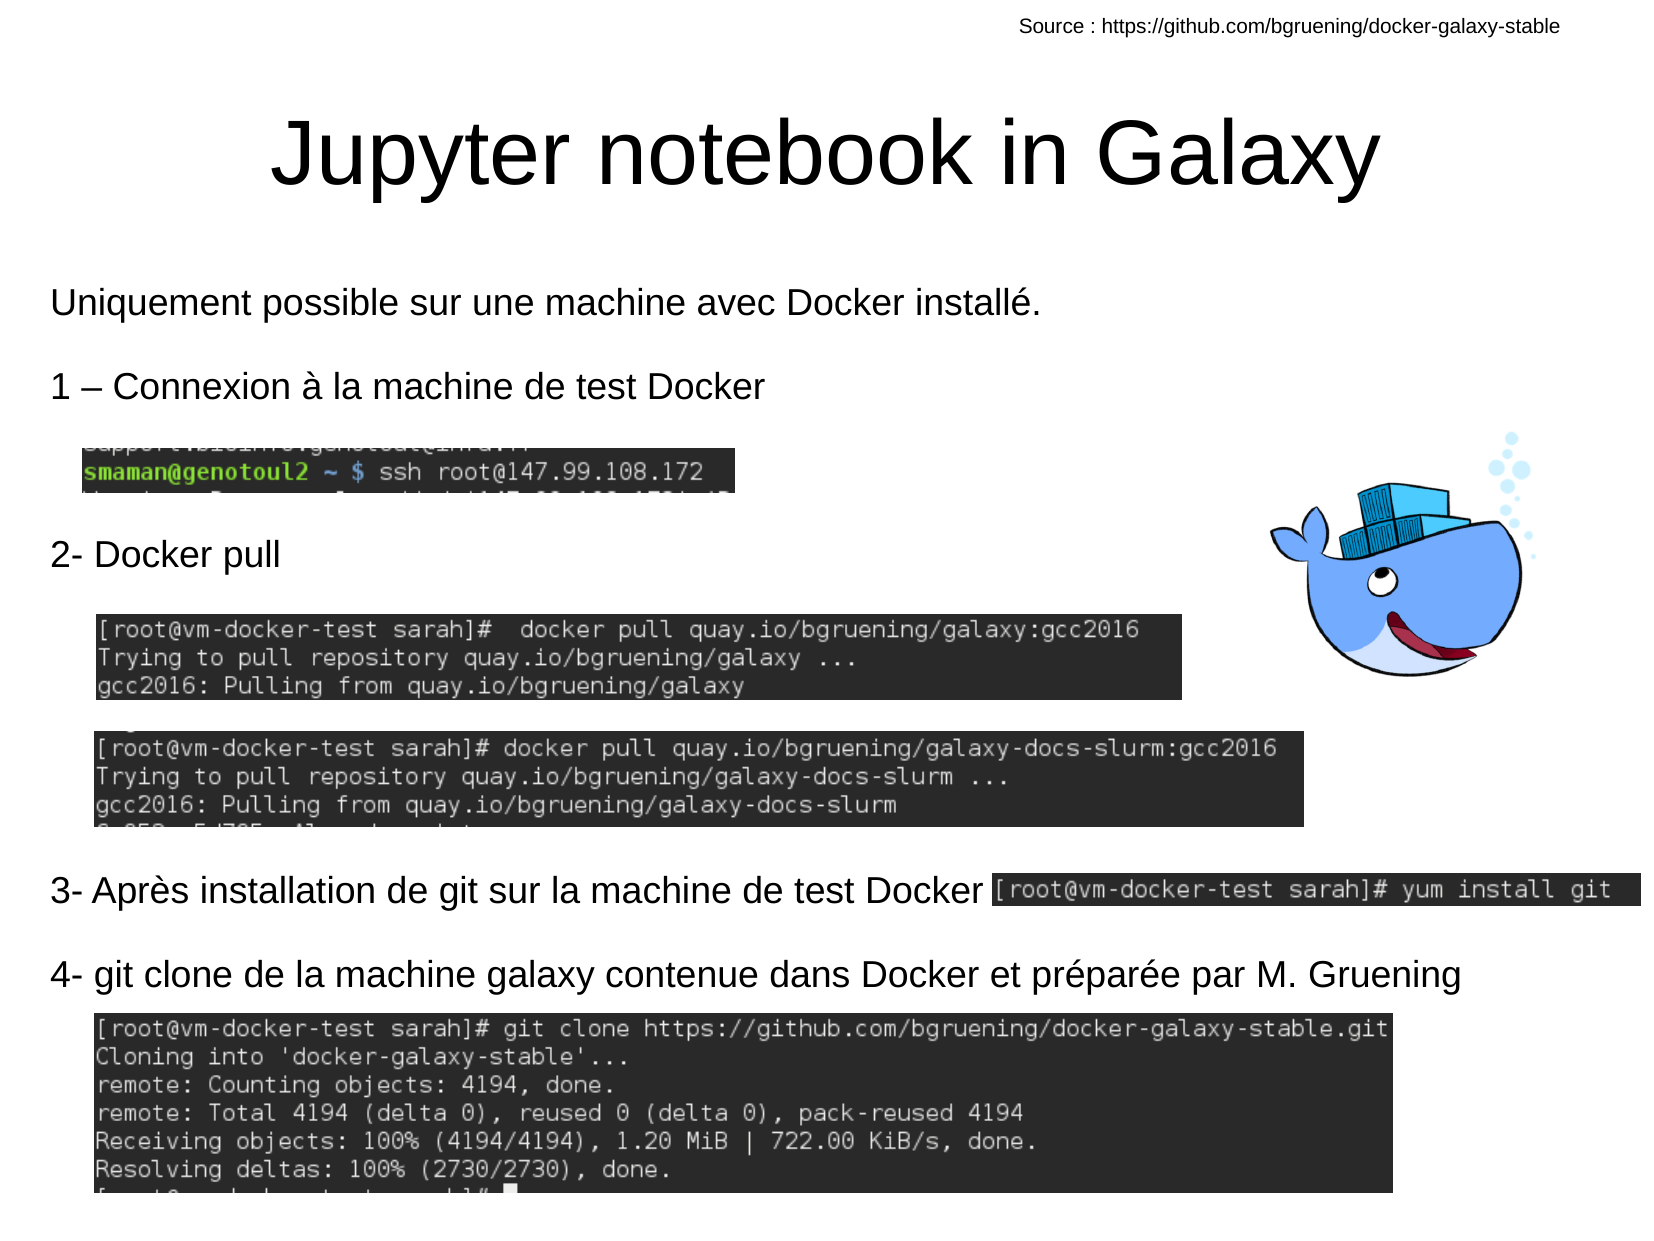

Source : https://github.com/bgruening/docker-galaxy-stable
# Jupyter notebook in Galaxy
Uniquement possible sur une machine avec Docker installé.
1 – Connexion à la machine de test Docker
2- Docker pull
3- Après installation de git sur la machine de test Docker
4- git clone de la machine galaxy contenue dans Docker et préparée par M. Gruening